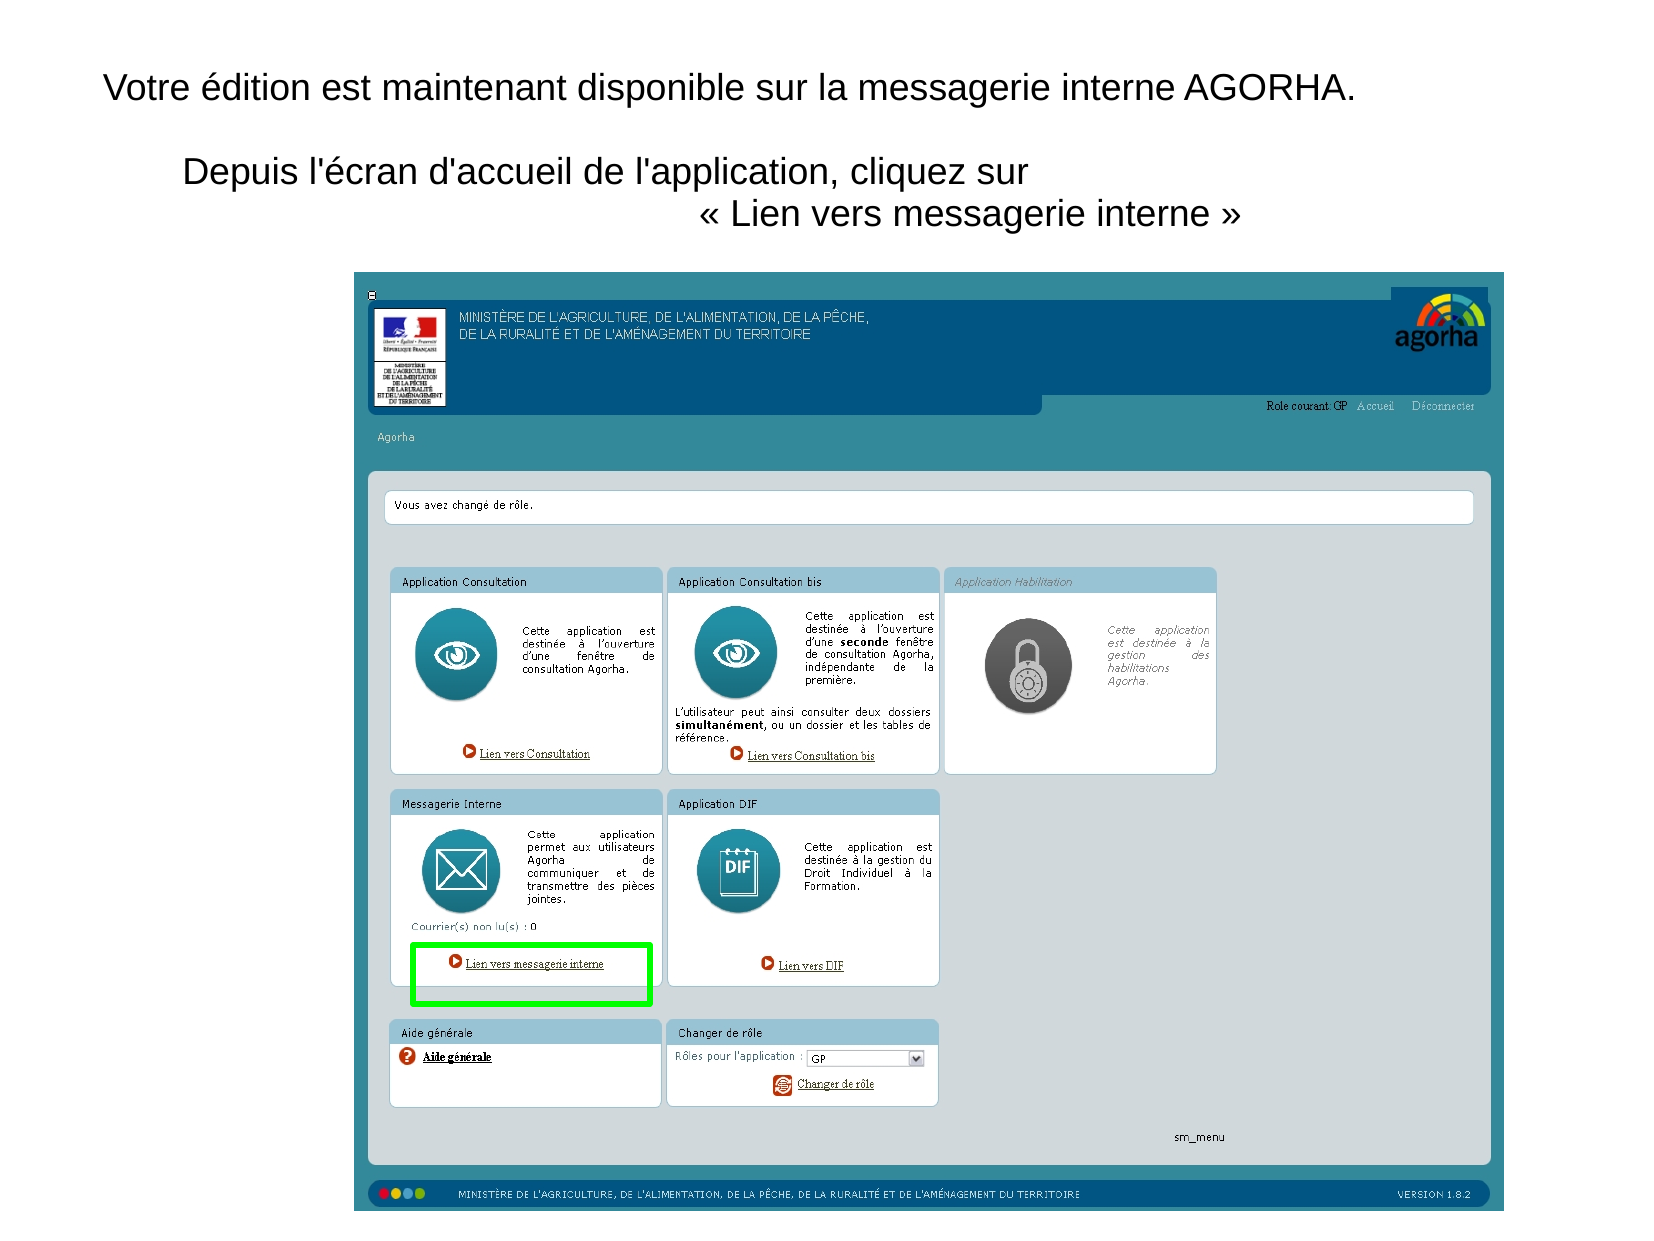

Votre édition est maintenant disponible sur la messagerie interne AGORHA.
Depuis l'écran d'accueil de l'application, cliquez sur
							« Lien vers messagerie interne »